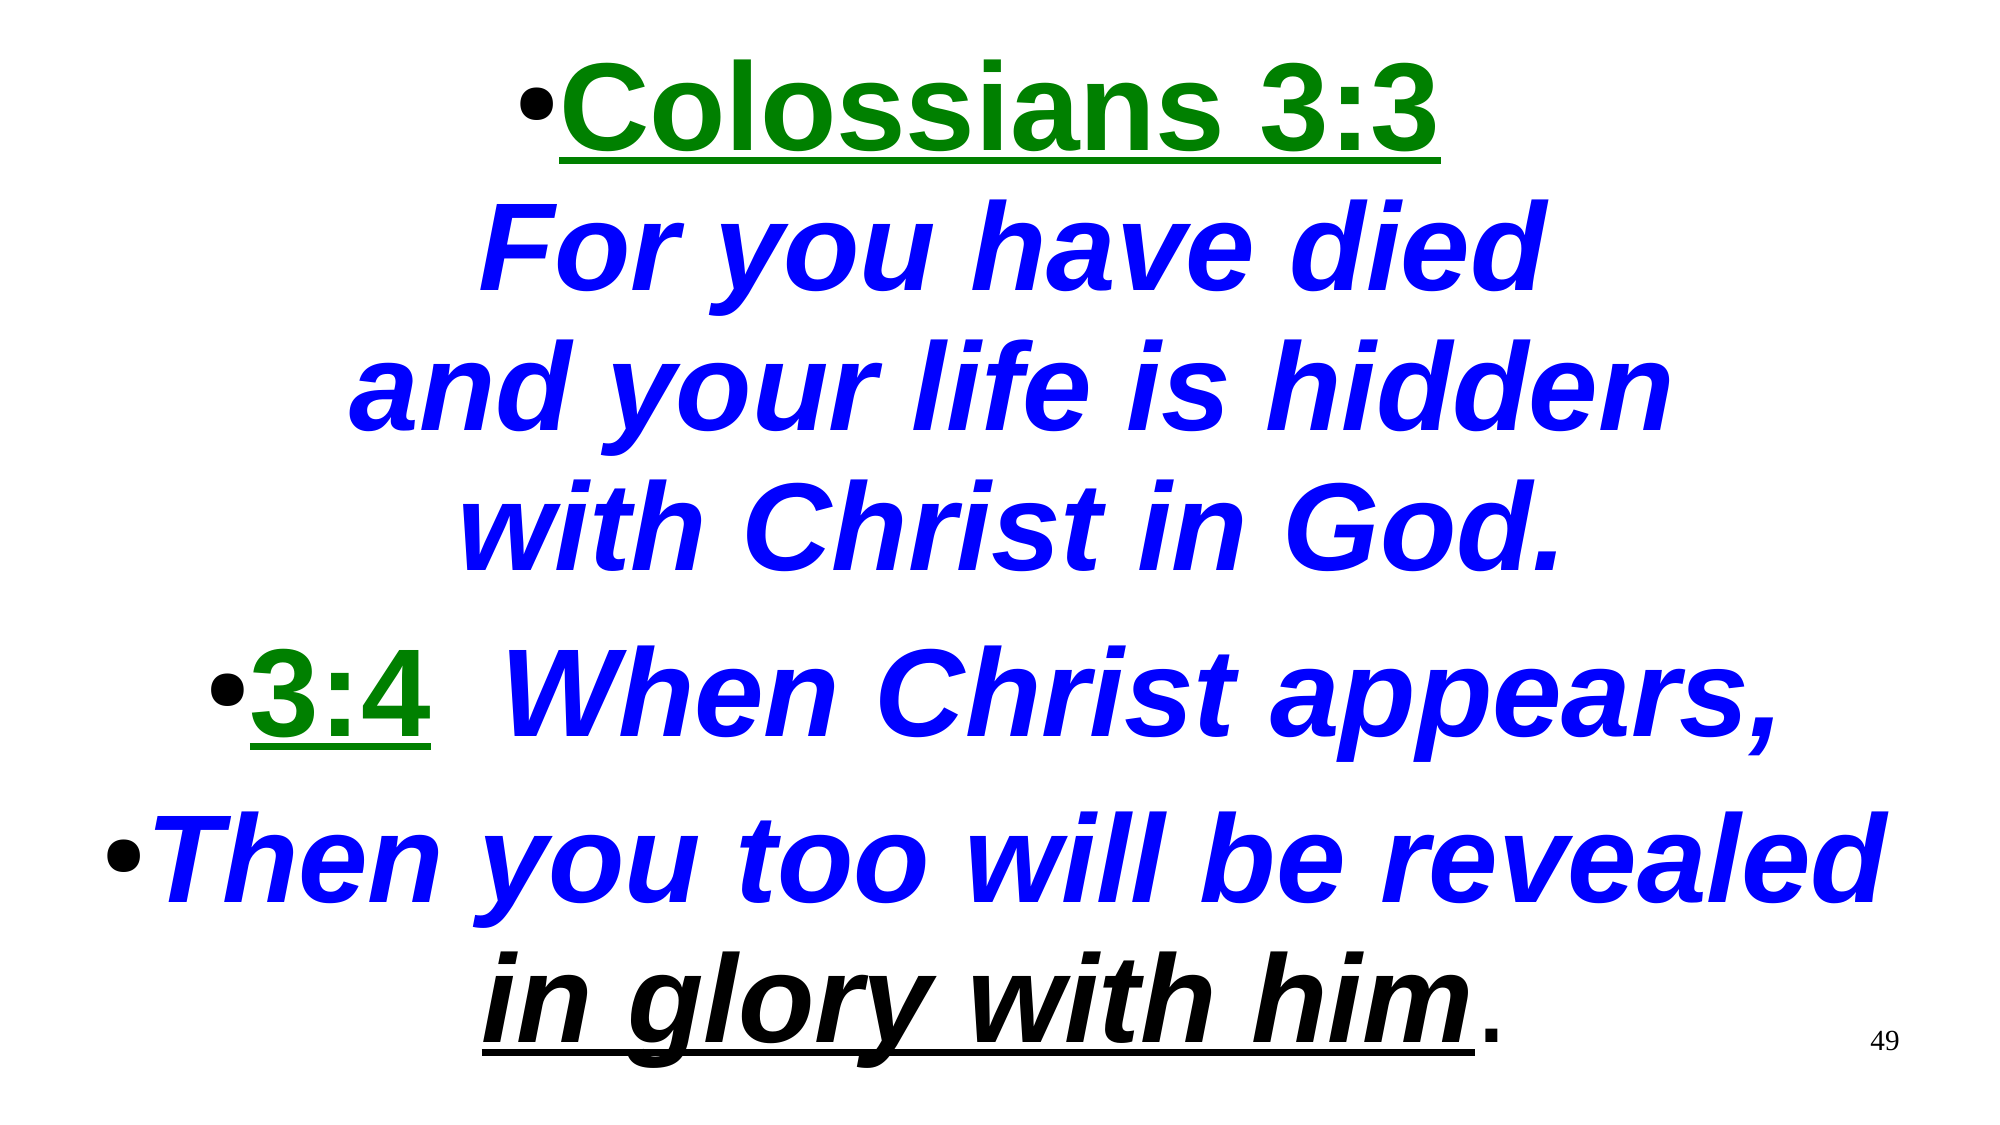

# Colossians 3:3  For you have died and your life is hidden with Christ in God.
3:4  When Christ appears,
Then you too will be revealed
in glory with him.
49